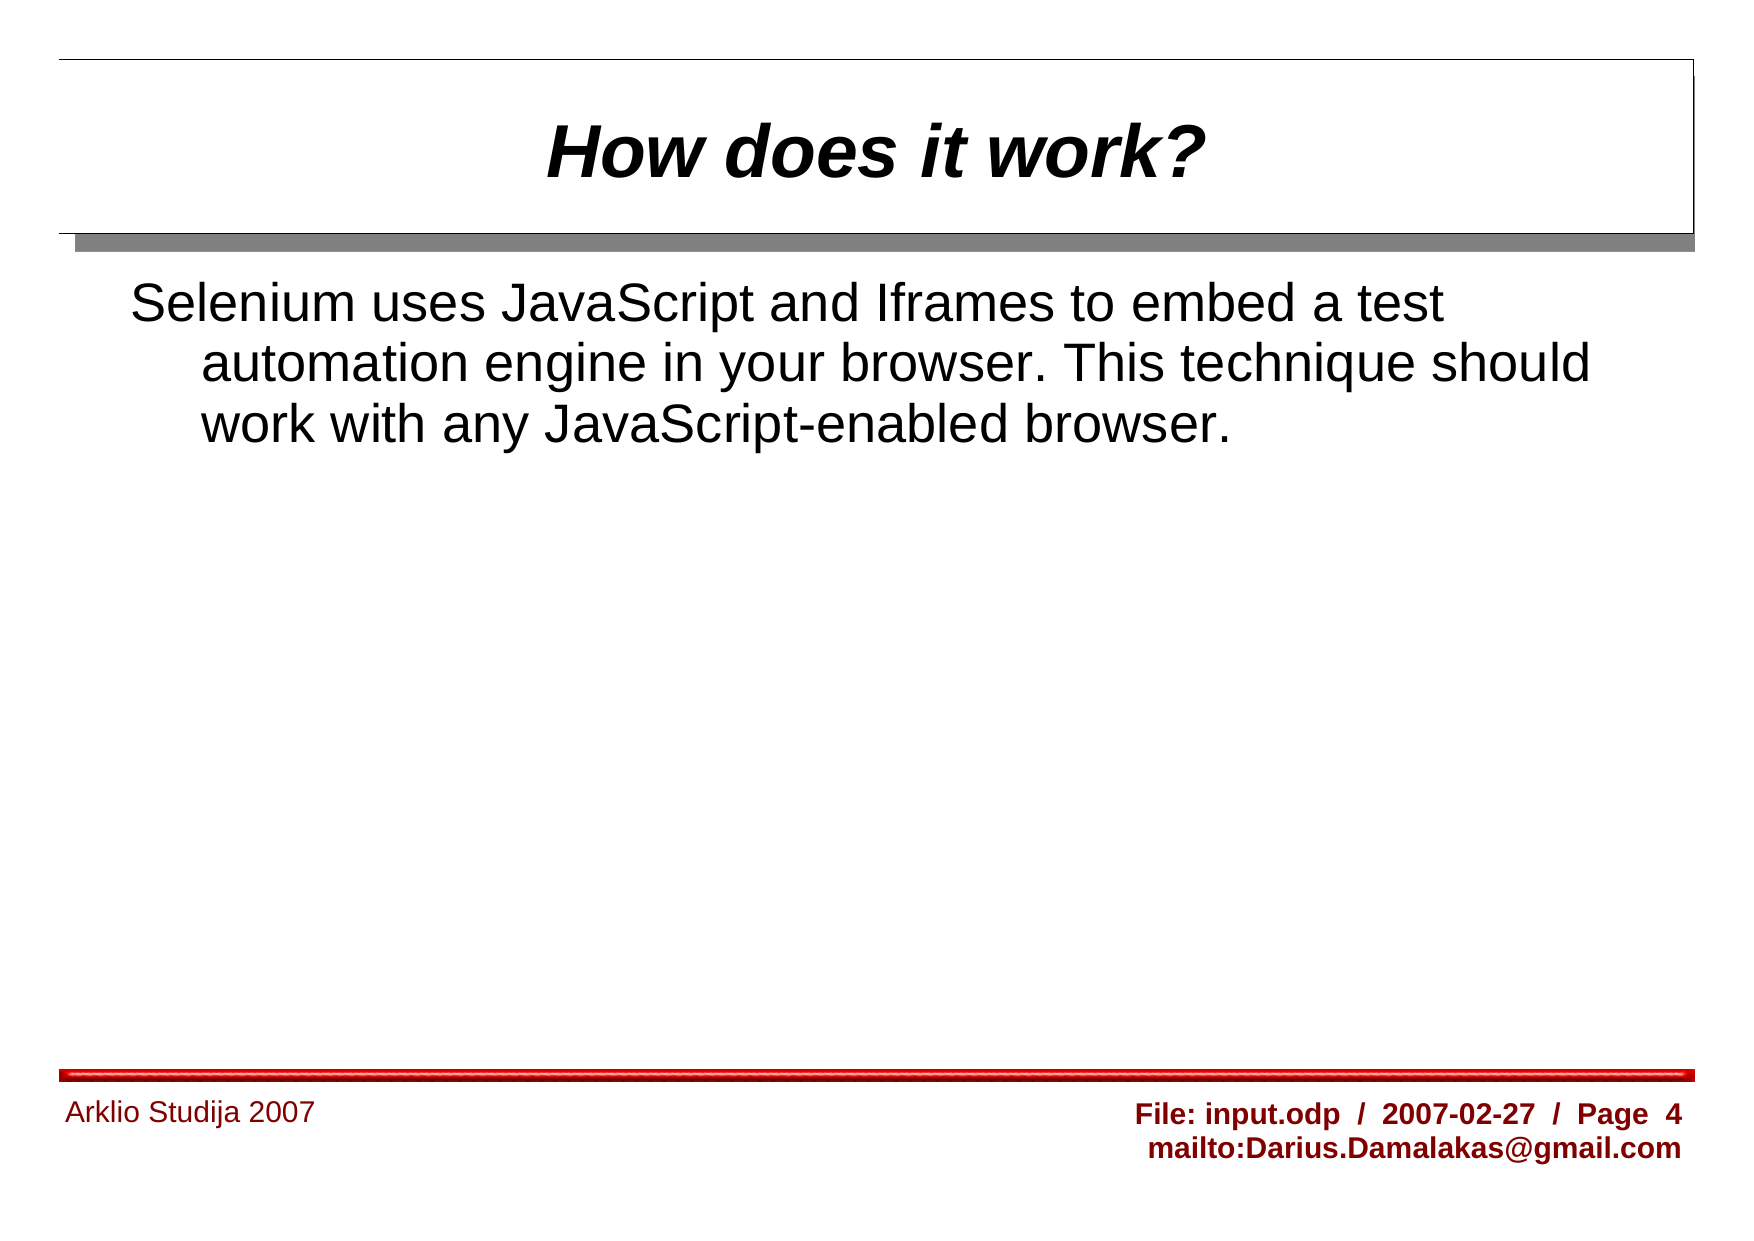

# How does it work?
Selenium uses JavaScript and Iframes to embed a test automation engine in your browser. This technique should work with any JavaScript-enabled browser.